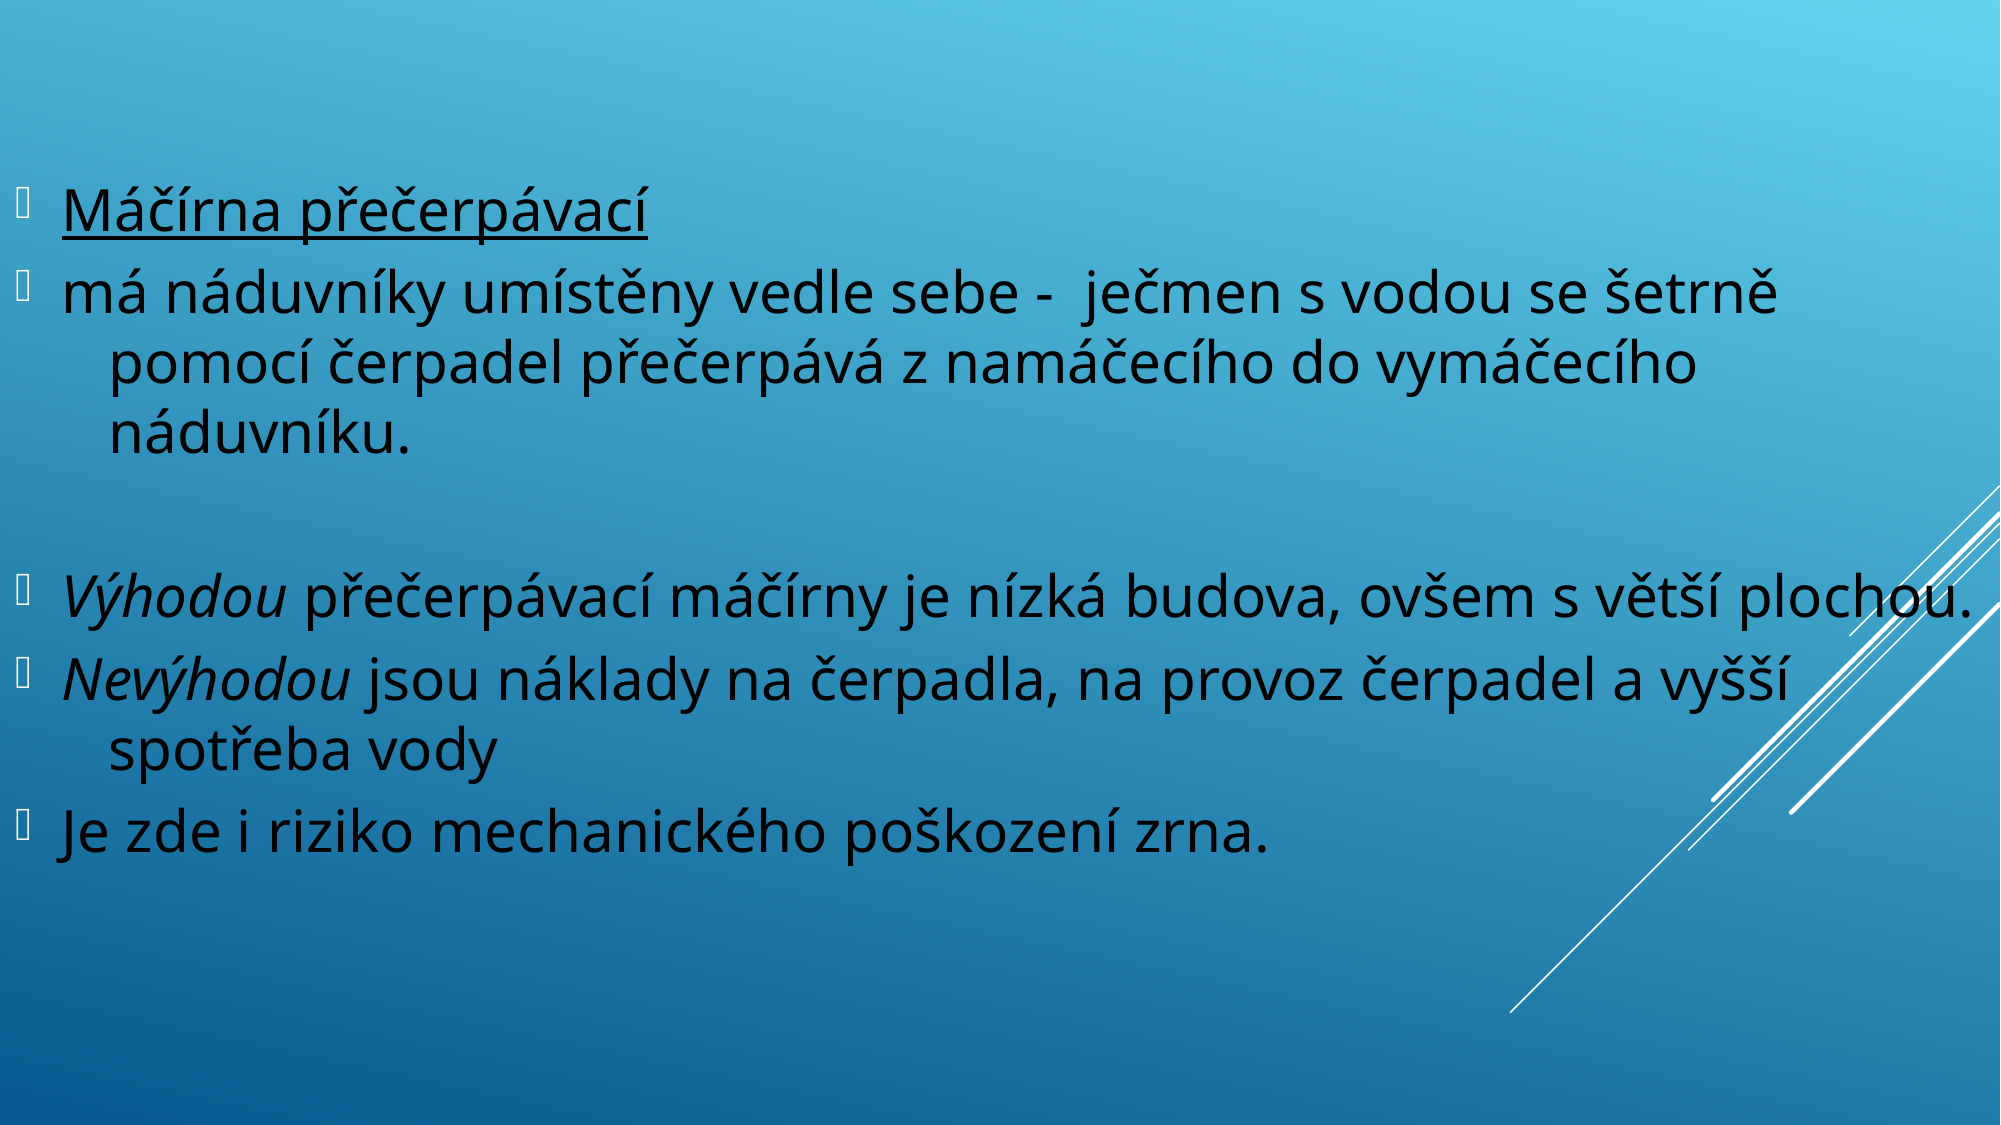

Máčírna přečerpávací
má náduvníky umístěny vedle sebe - ječmen s vodou se šetrně pomocí čerpadel přečerpává z namáčecího do vymáčecího náduvníku.
Výhodou přečerpávací máčírny je nízká budova, ovšem s větší plochou.
Nevýhodou jsou náklady na čerpadla, na provoz čerpadel a vyšší spotřeba vody
Je zde i riziko mechanického poškození zrna.
#